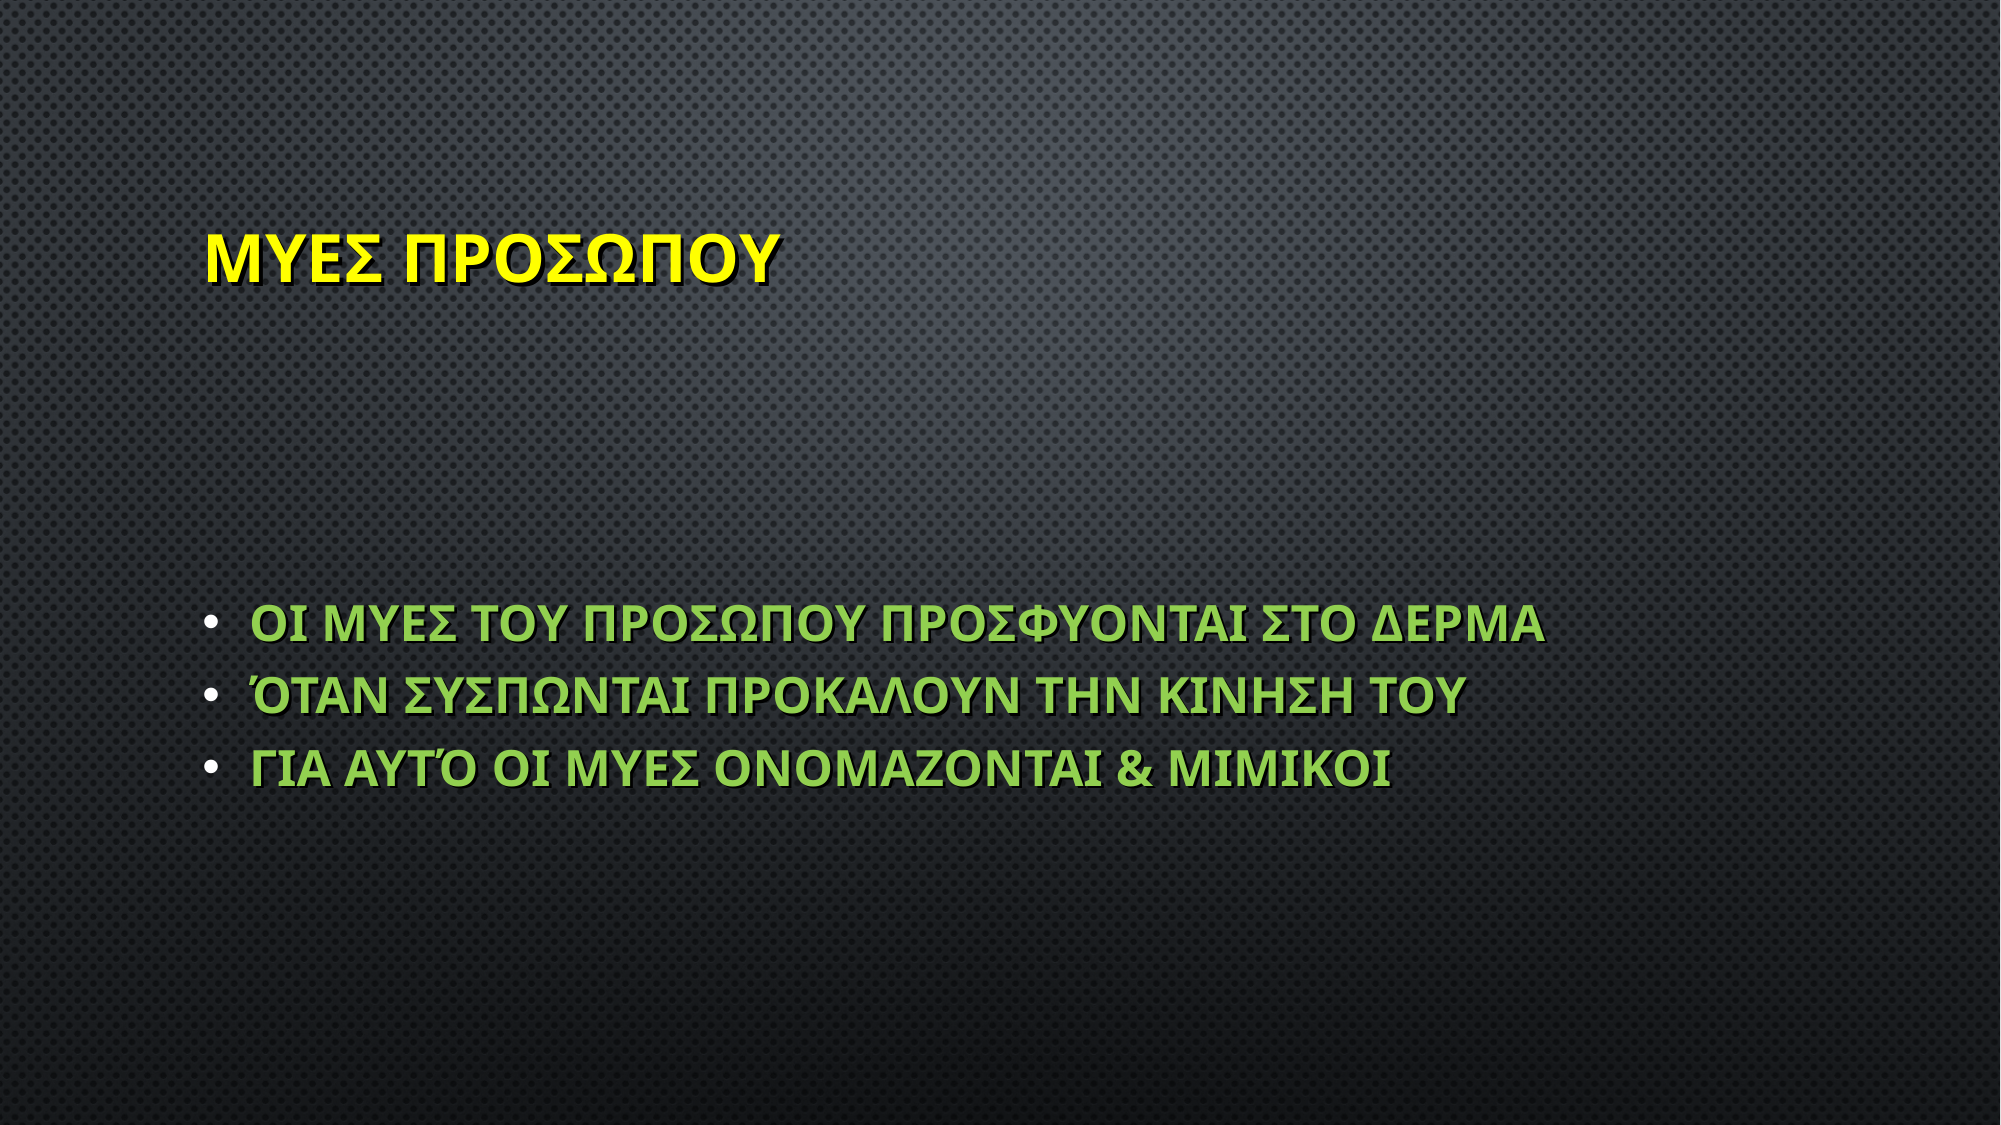

# ΜΥΕΣ ΠΡΟΣΩΠΟΥ
ΟΙ ΜΥΕΣ ΤΟΥ ΠΡΟΣΩΠΟΥ ΠΡΟΣΦΥΟΝΤΑΙ ΣΤΟ ΔΕΡΜΑ
ΌΤΑΝ ΣΥΣΠΩΝΤΑΙ ΠΡΟΚΑΛΟΥΝ ΤΗΝ ΚΙΝΗΣΗ ΤΟΥ
ΓΙΑ ΑΥΤΌ ΟΙ ΜΥΕΣ ΟΝΟΜΑΖΟΝΤΑΙ & ΜΙΜΙΚΟΙ